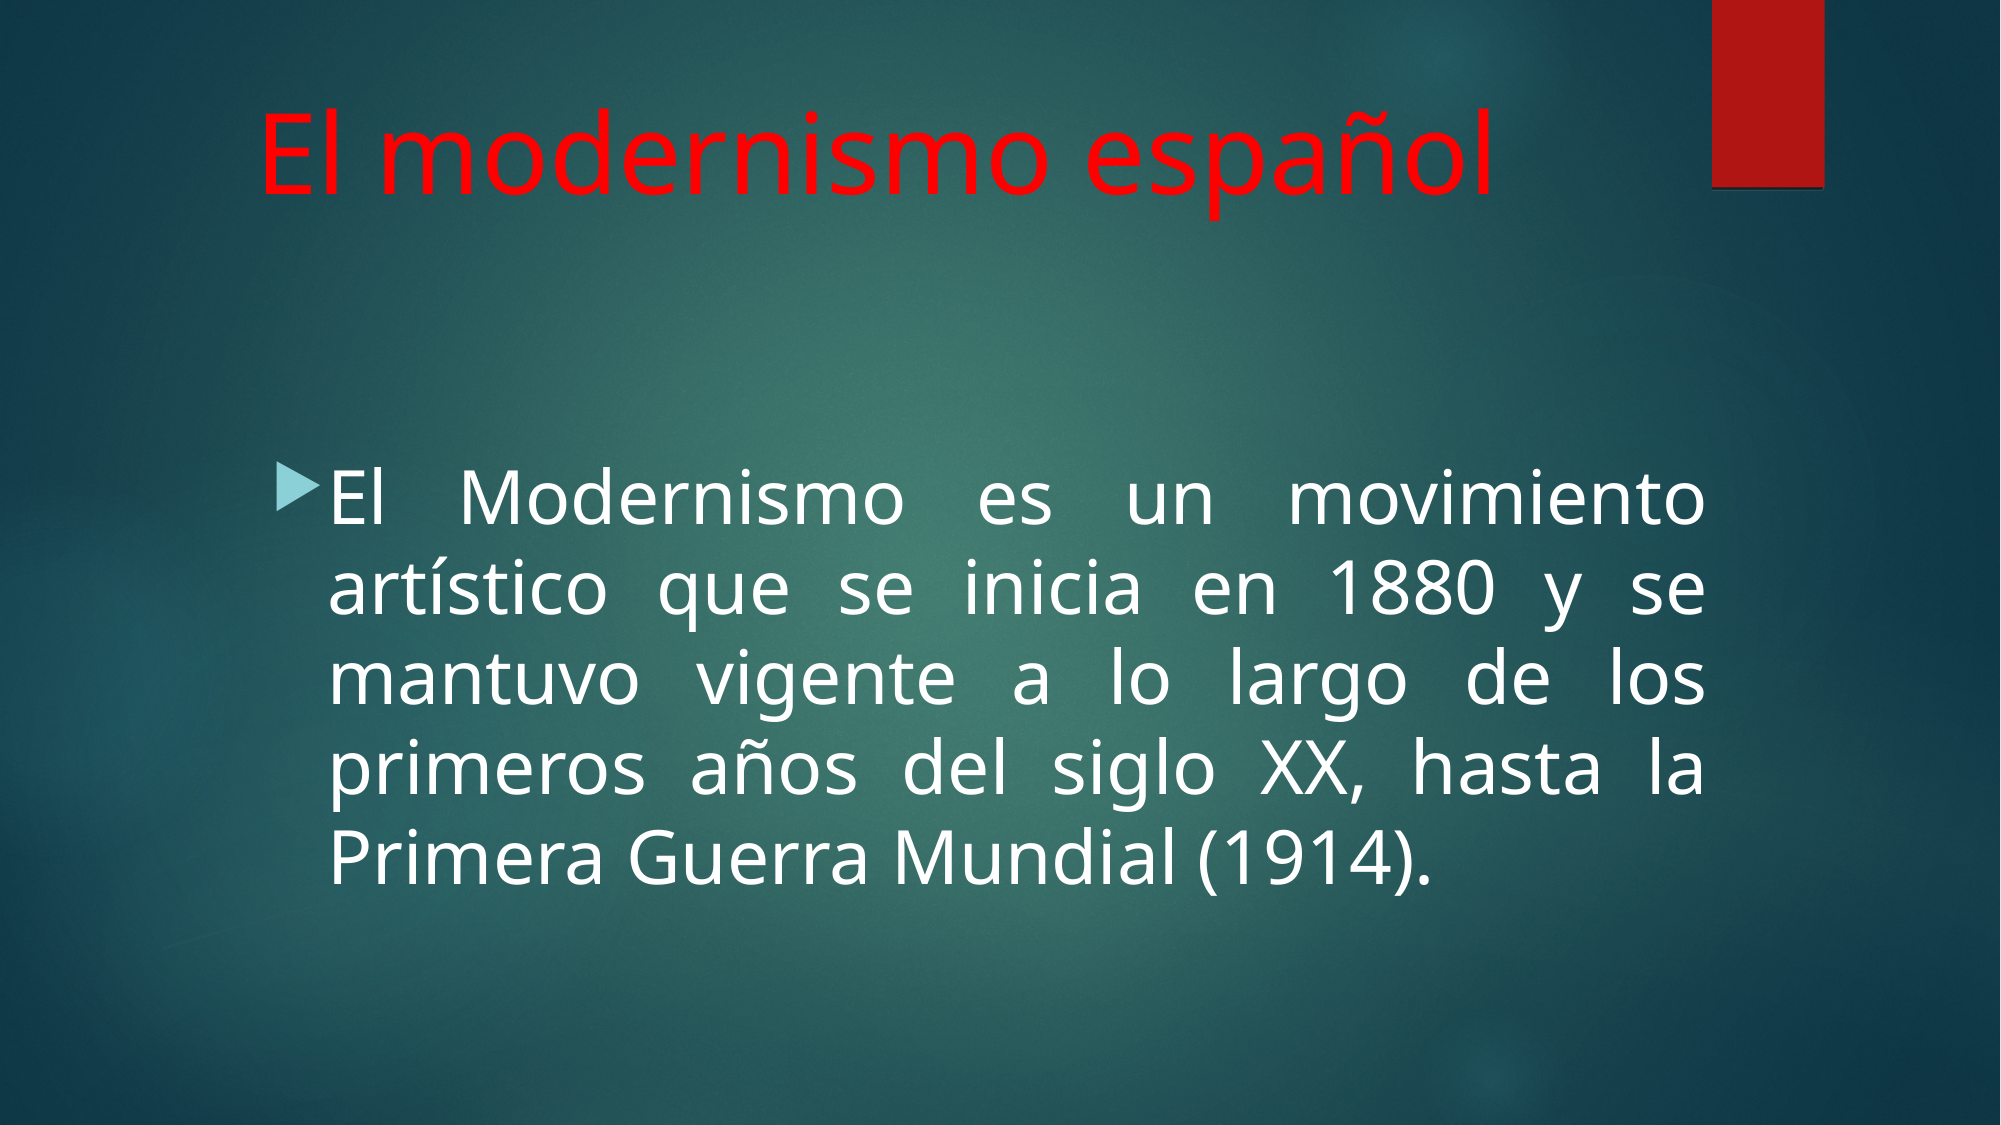

# El modernismo español
El Modernismo es un movimiento artístico que se inicia en 1880 y se mantuvo vigente a lo largo de los primeros años del siglo XX, hasta la Primera Guerra Mundial (1914).